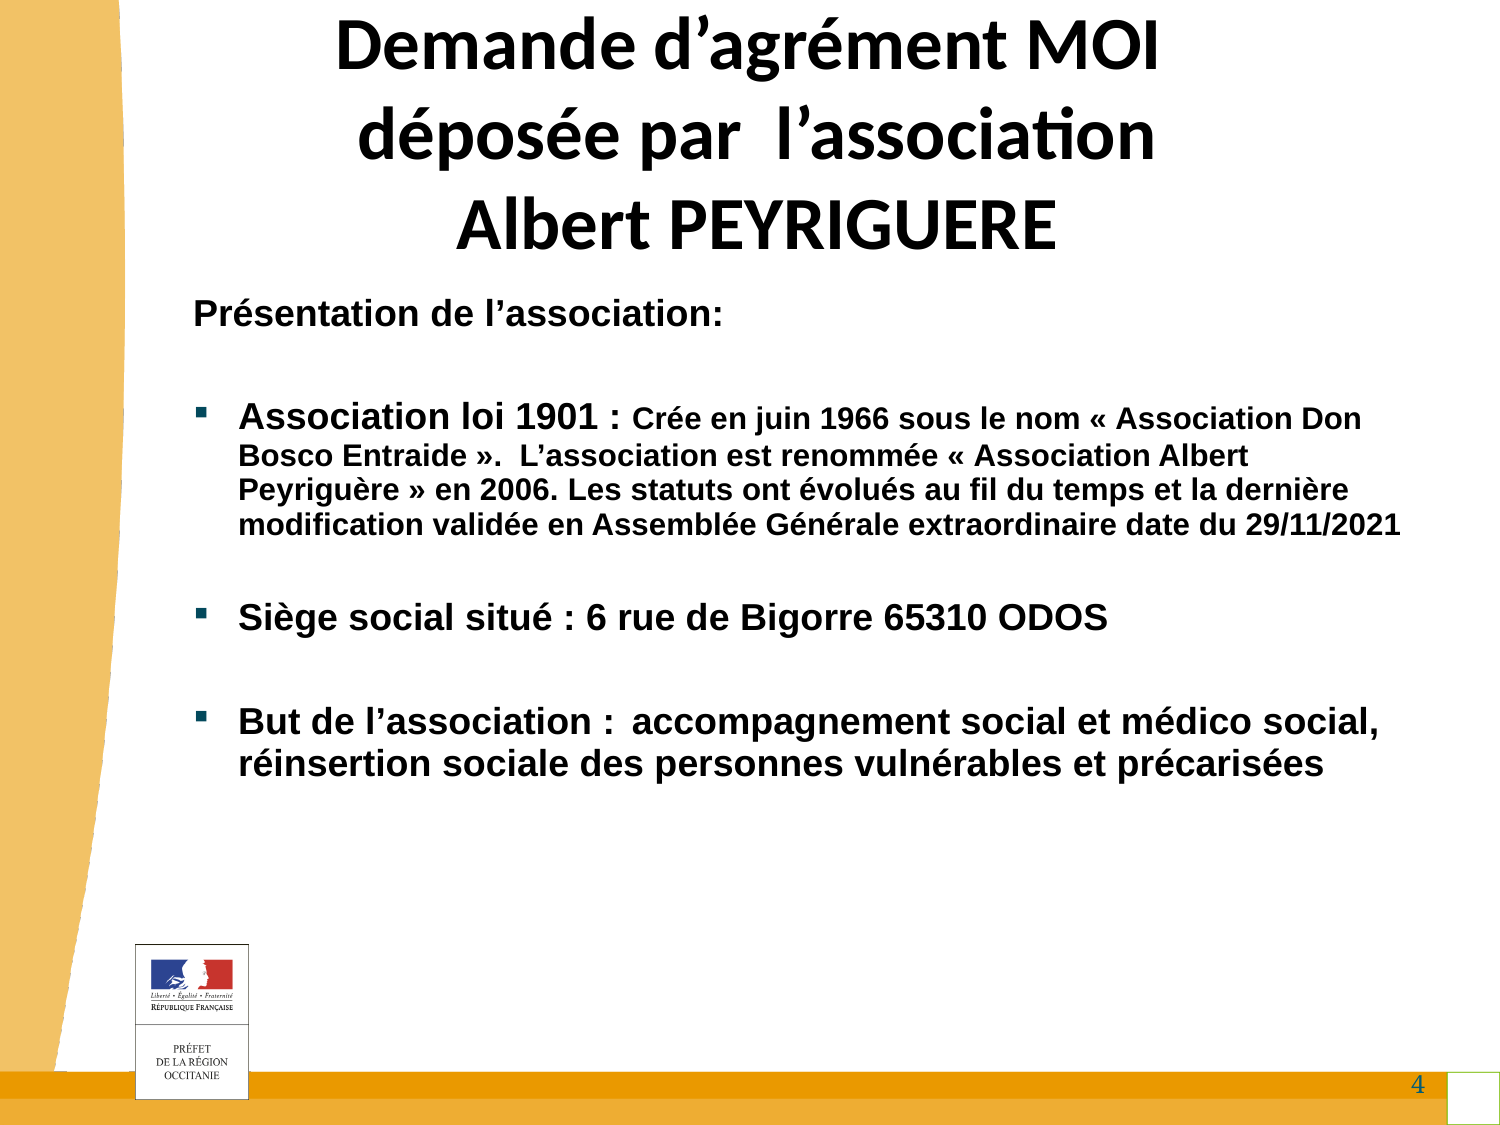

# Demande d’agrément MOI déposée par l’association Albert PEYRIGUERE
Présentation de l’association:
Association loi 1901 : Crée en juin 1966 sous le nom « Association Don Bosco Entraide ». L’association est renommée « Association Albert Peyriguère » en 2006. Les statuts ont évolués au fil du temps et la dernière modification validée en Assemblée Générale extraordinaire date du 29/11/2021
Siège social situé : 6 rue de Bigorre 65310 ODOS
But de l’association : accompagnement social et médico social, réinsertion sociale des personnes vulnérables et précarisées